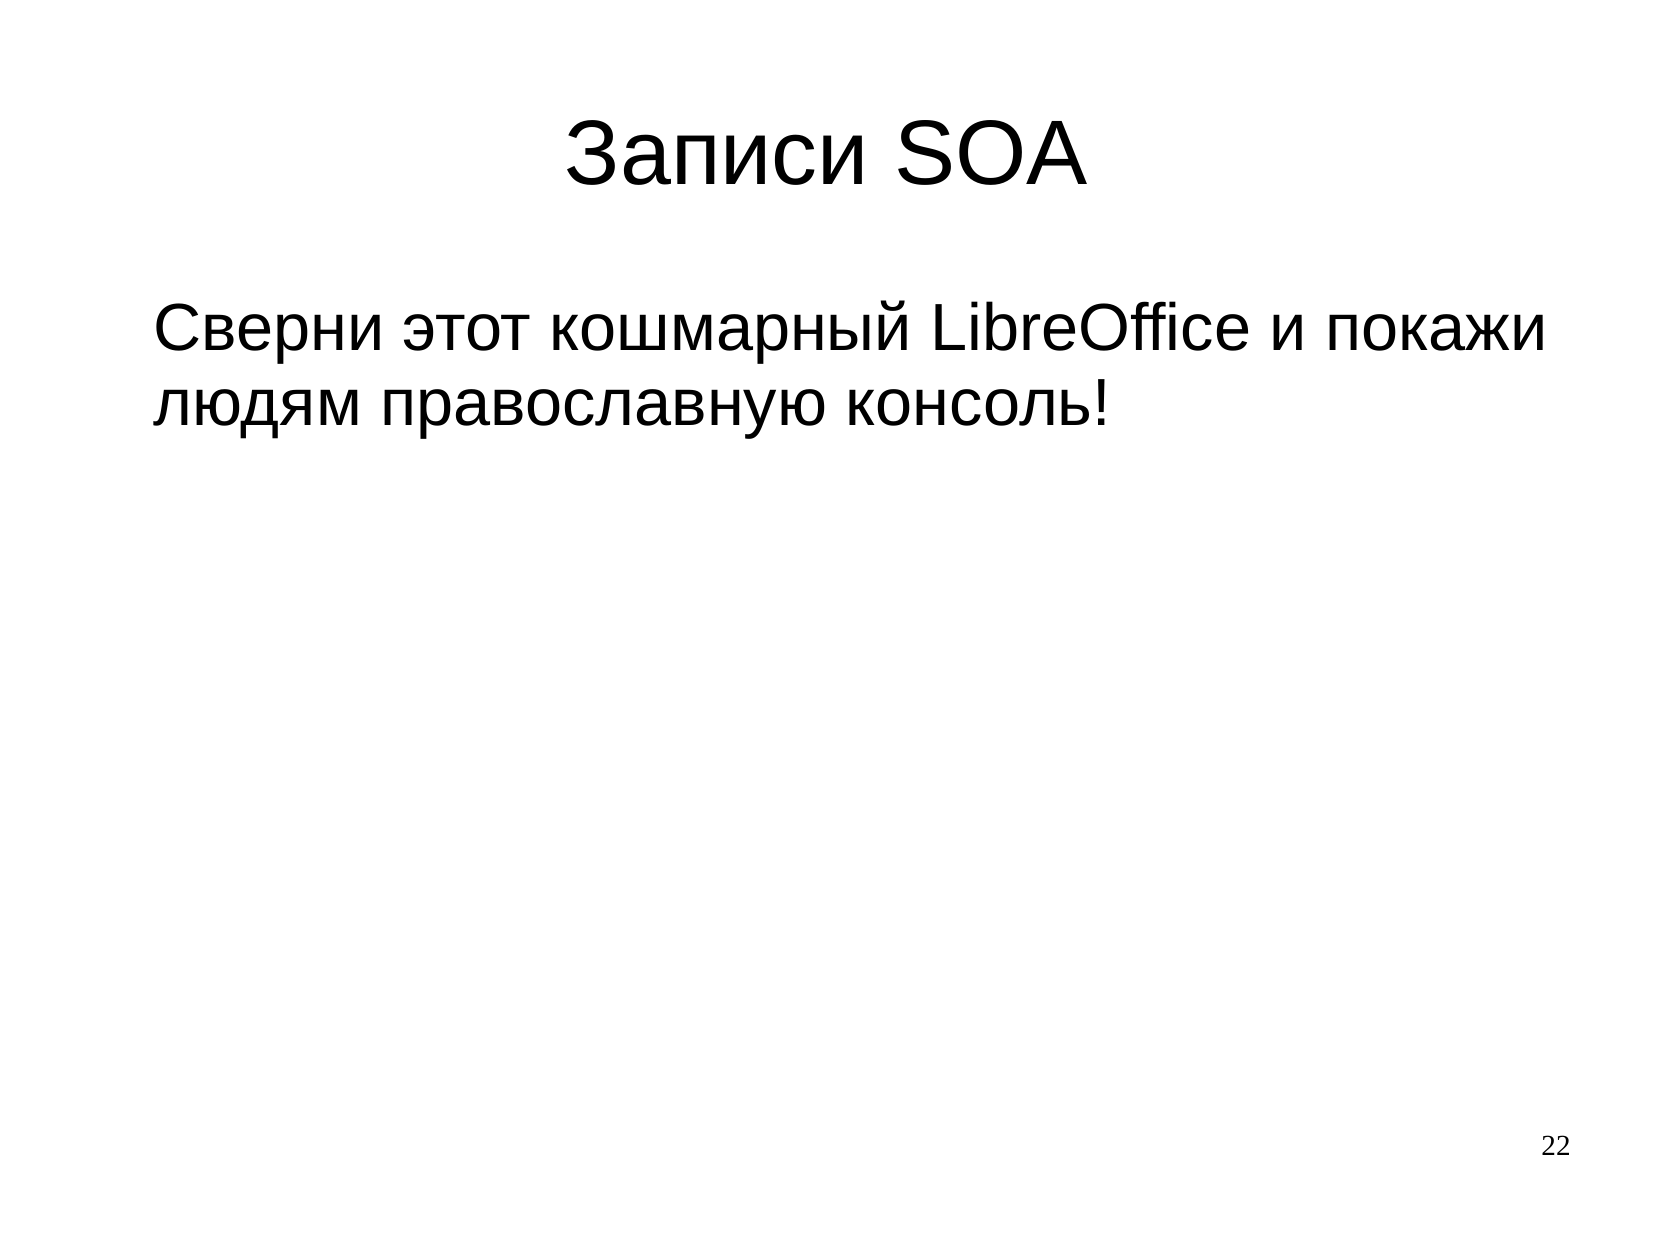

# Записи SOA
Сверни этот кошмарный LibreOffice и покажи людям православную консоль!
22